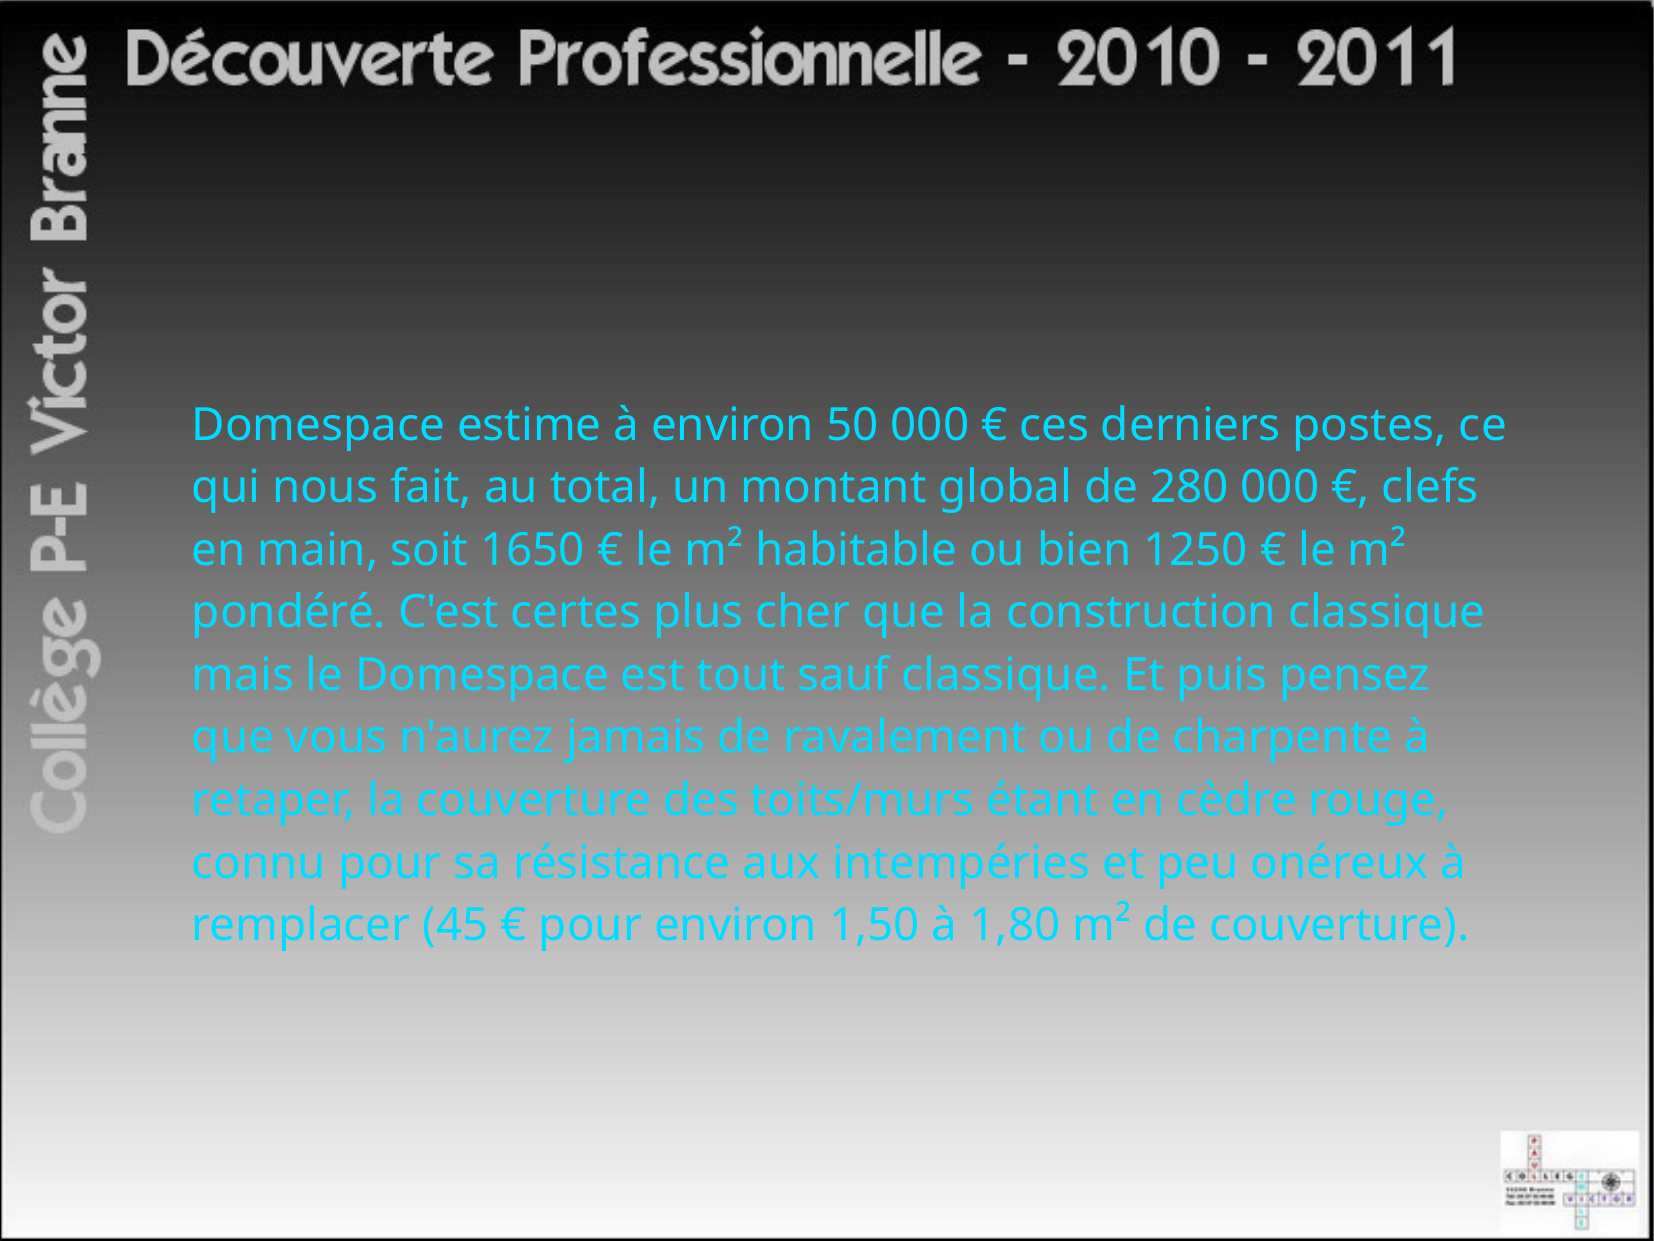

Domespace estime à environ 50 000 € ces derniers postes, ce qui nous fait, au total, un montant global de 280 000 €, clefs en main, soit 1650 € le m² habitable ou bien 1250 € le m² pondéré. C'est certes plus cher que la construction classique mais le Domespace est tout sauf classique. Et puis pensez que vous n'aurez jamais de ravalement ou de charpente à retaper, la couverture des toits/murs étant en cèdre rouge, connu pour sa résistance aux intempéries et peu onéreux à remplacer (45 € pour environ 1,50 à 1,80 m² de couverture).